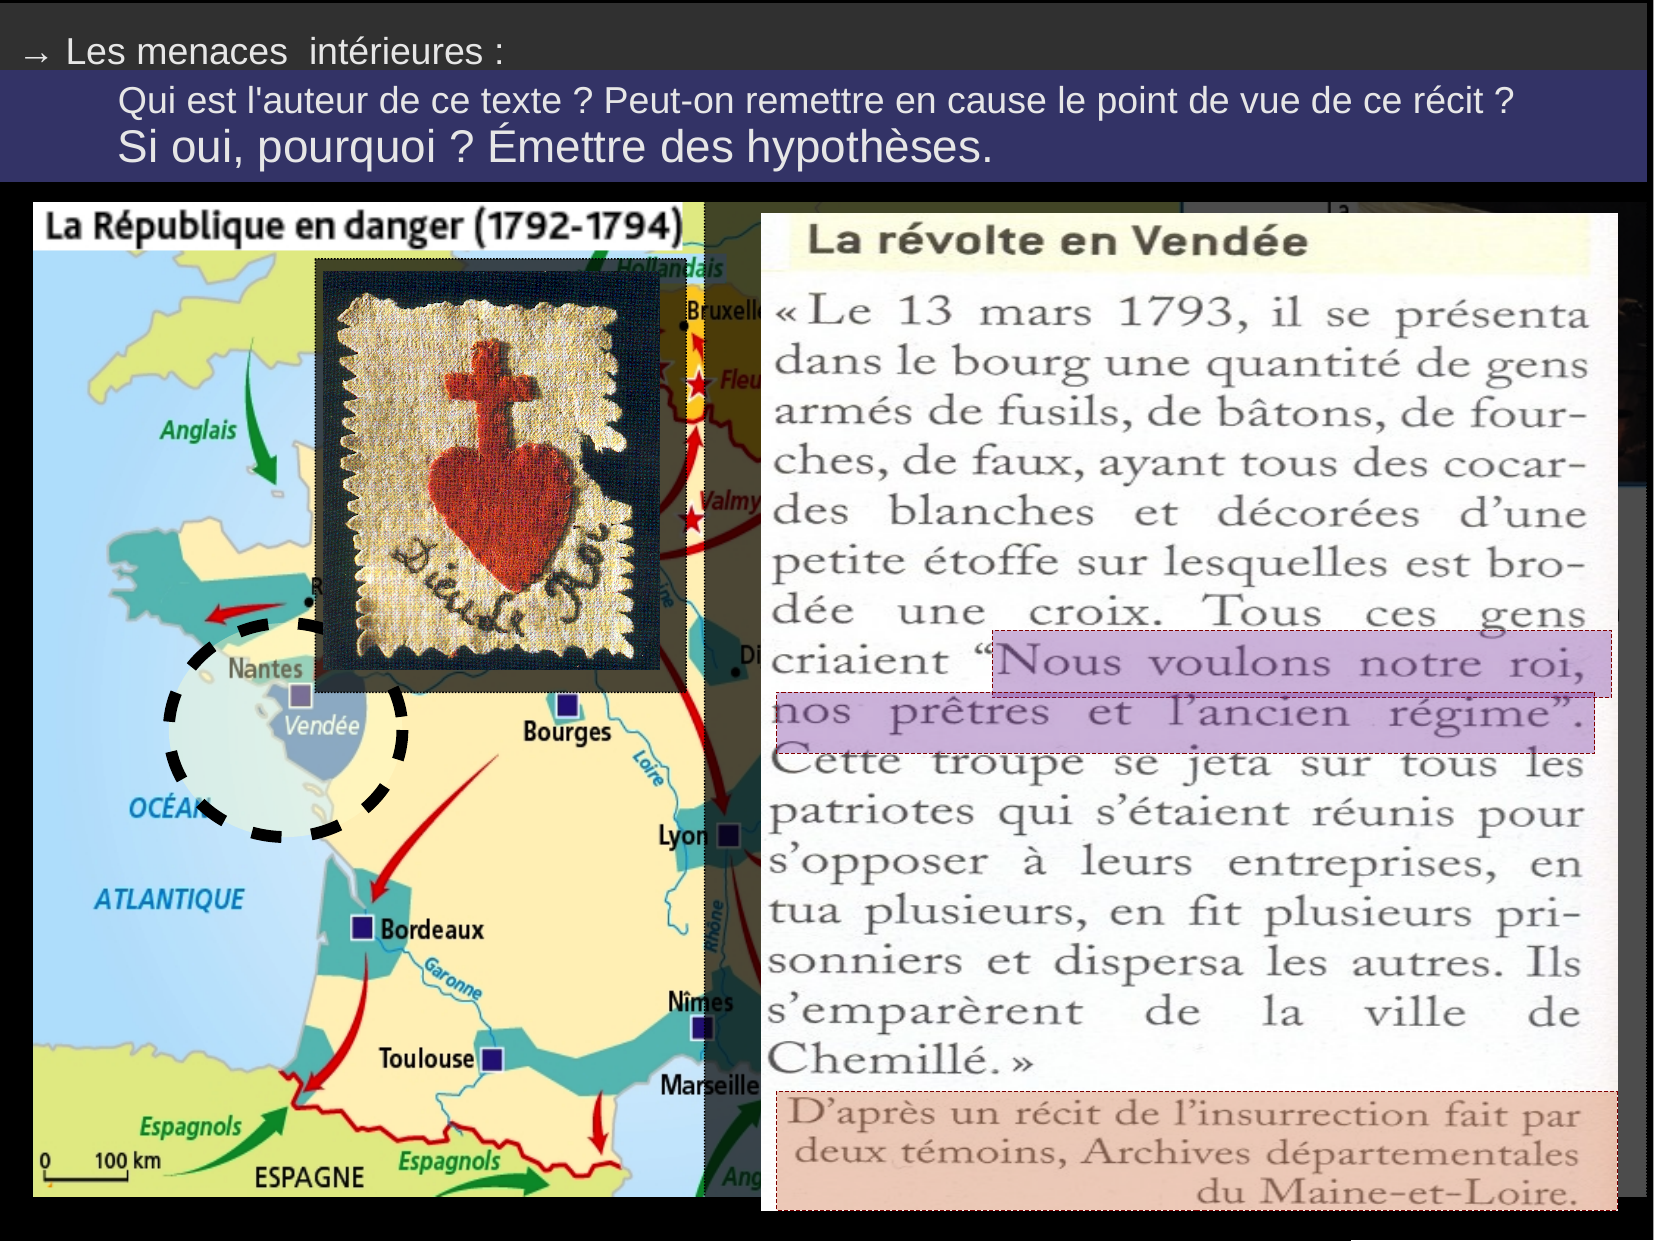

→ Les menaces intérieures :
 4) Pour quelles raisons les Vendéens se révoltent-il en mars 1793 ?	(docs 2 et 4)
Qui est l'auteur de ce texte ? Peut-on remettre en cause le point de vue de ce récit ?
Si oui, pourquoi ? Émettre des hypothèses.